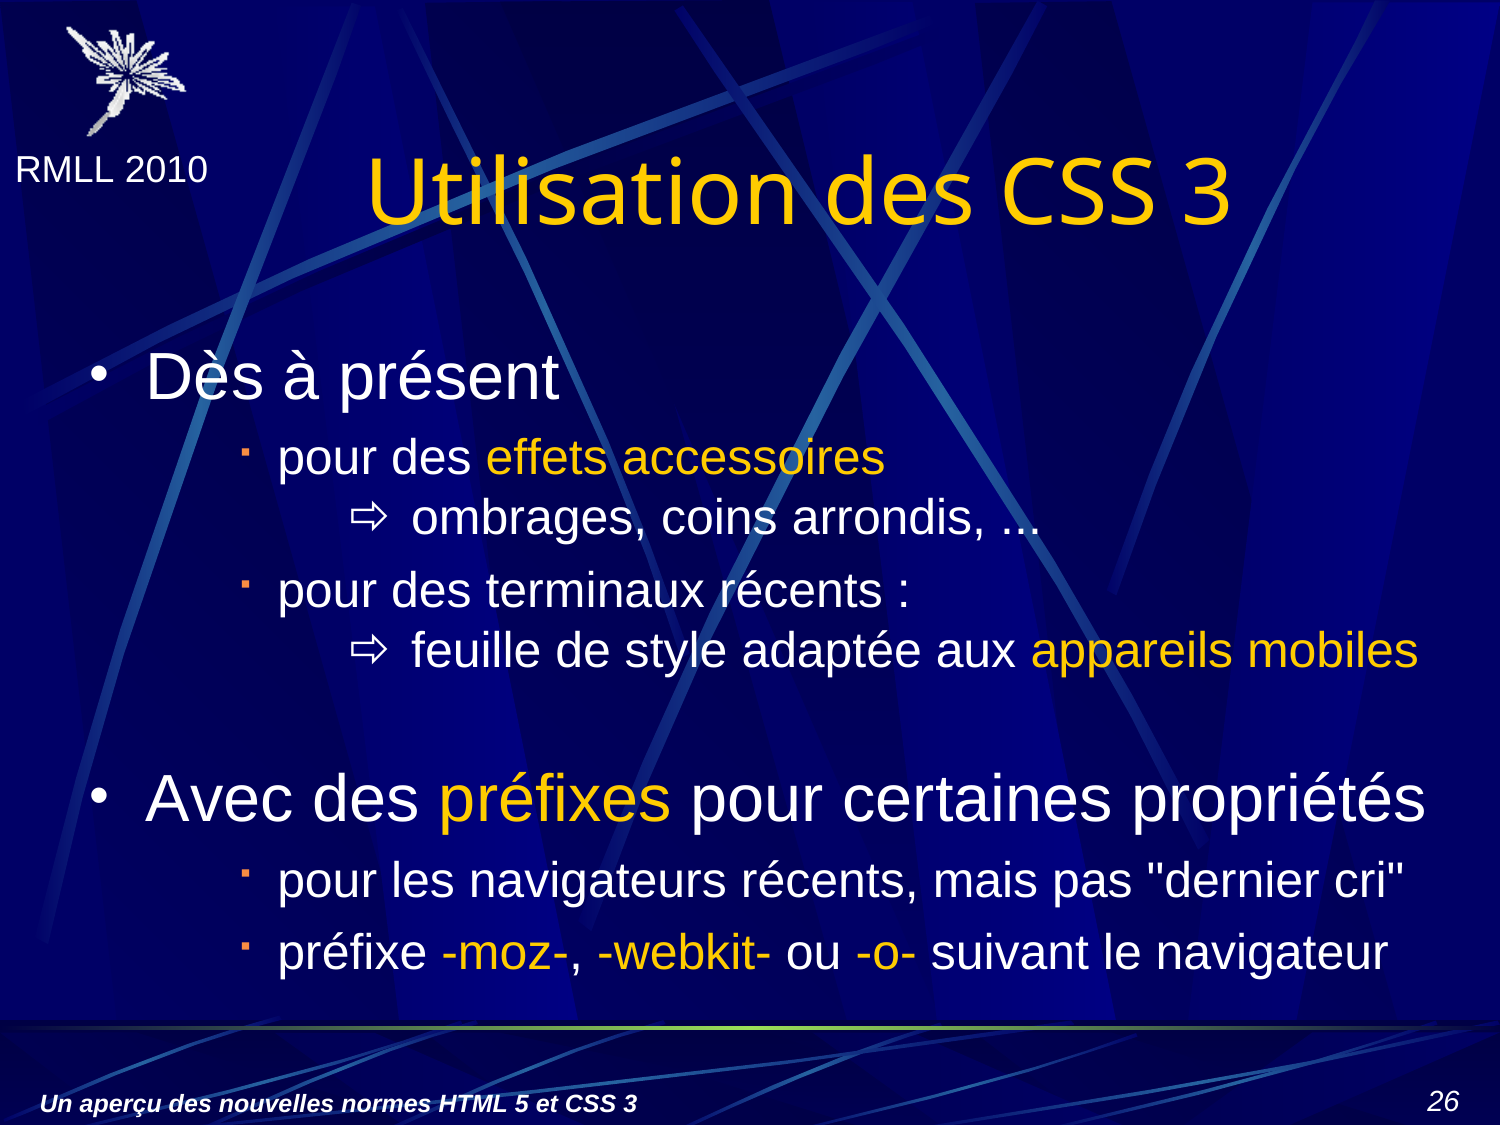

# Utilisation des CSS 3
Dès à présent
pour des effets accessoires
  ombrages, coins arrondis, ...
pour des terminaux récents :
  feuille de style adaptée aux appareils mobiles
Avec des préfixes pour certaines propriétés
pour les navigateurs récents, mais pas "dernier cri"
préfixe -moz-, -webkit- ou -o- suivant le navigateur